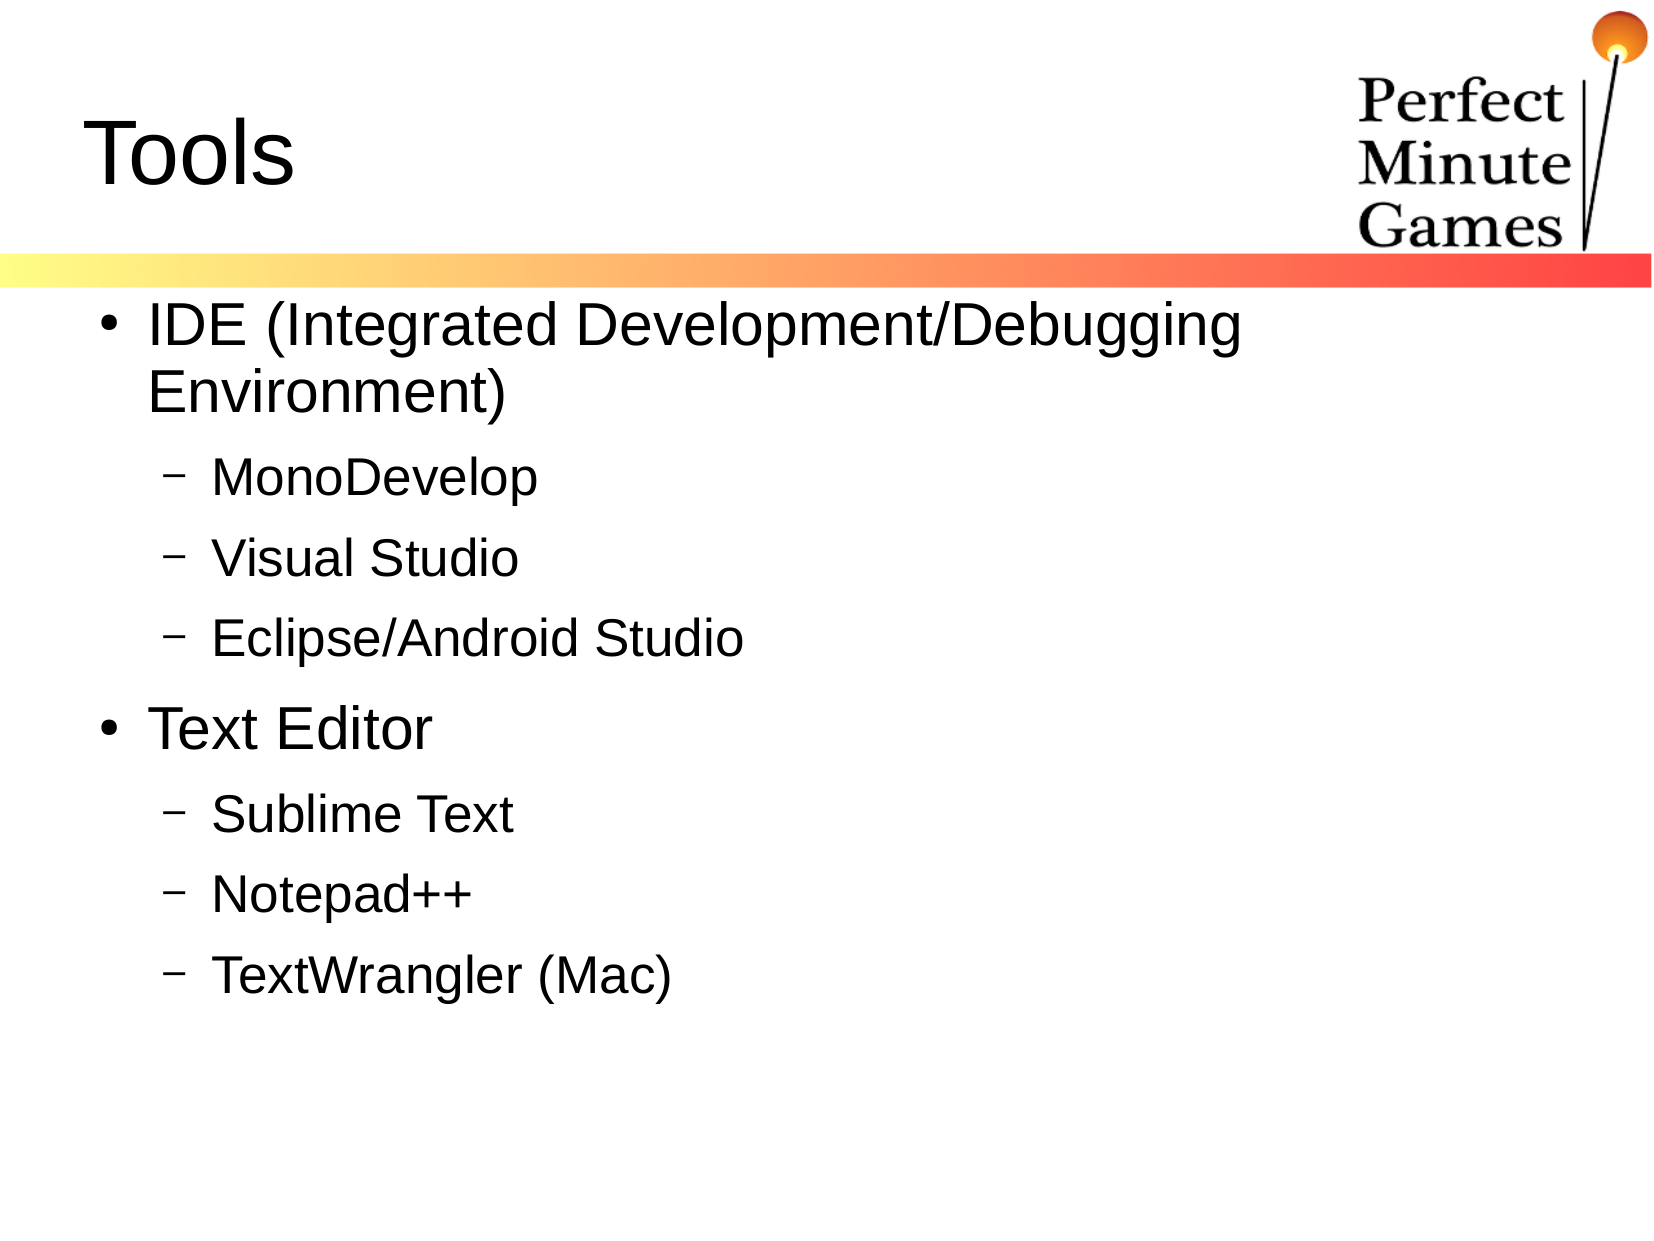

# Tools
IDE (Integrated Development/Debugging Environment)
MonoDevelop
Visual Studio
Eclipse/Android Studio
Text Editor
Sublime Text
Notepad++
TextWrangler (Mac)